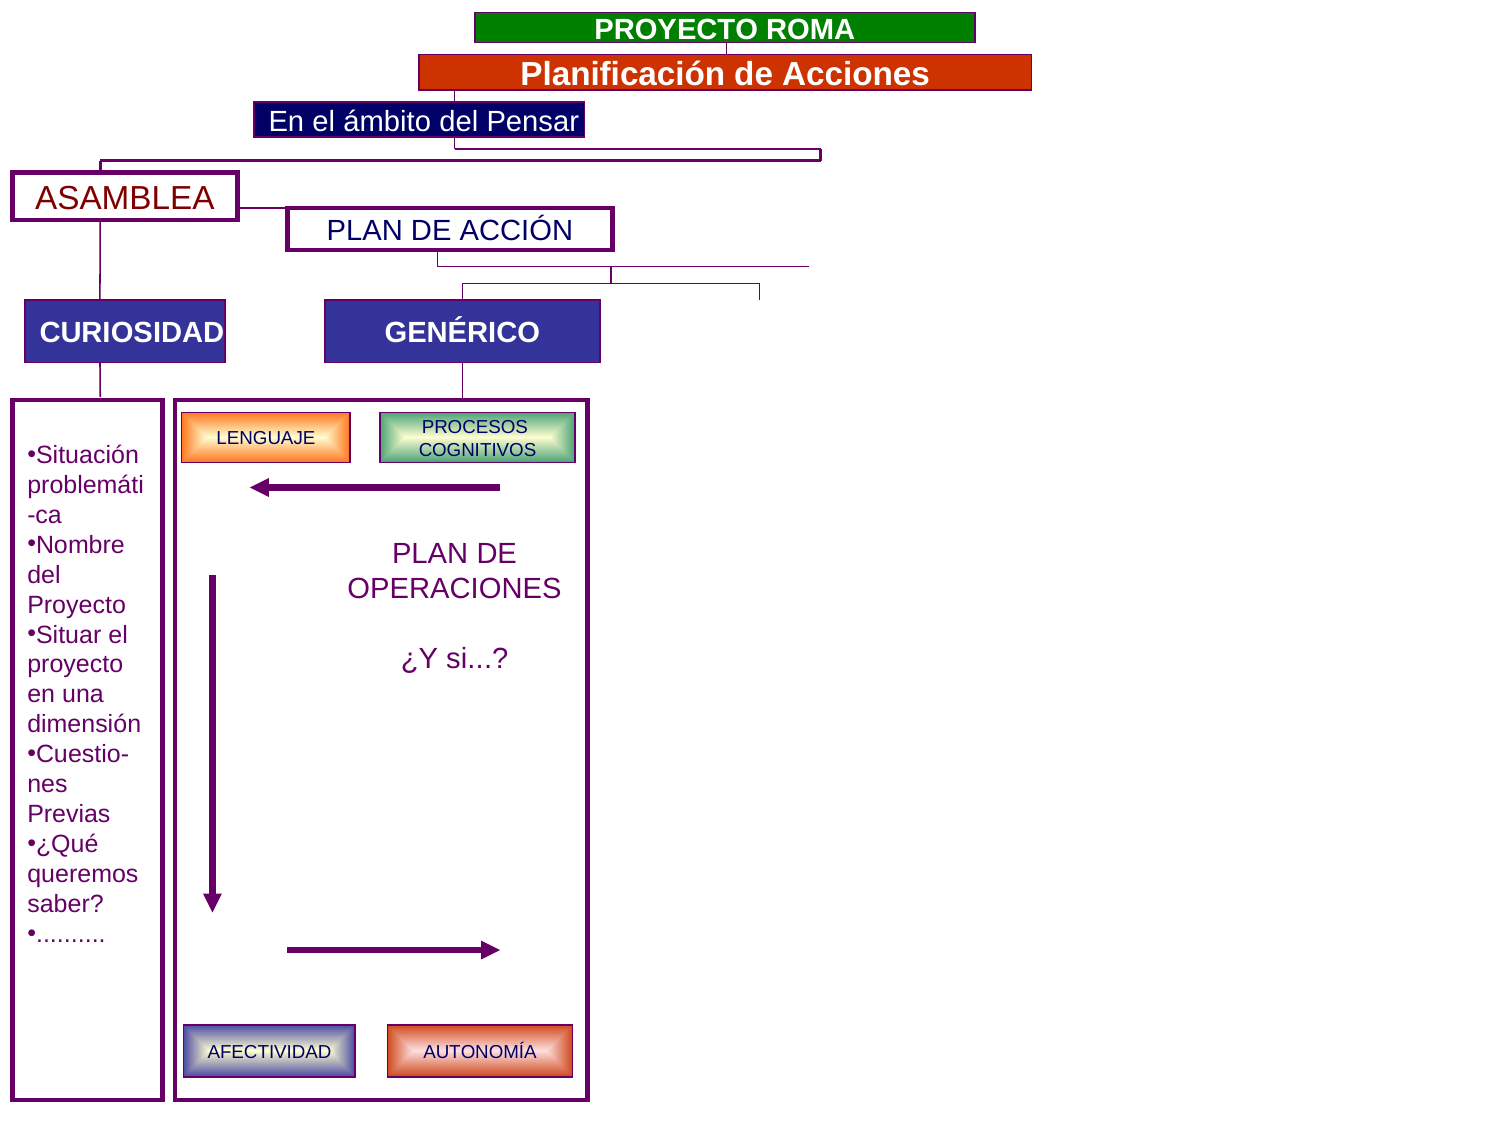

PROYECTO ROMA
Planificación de Acciones
En el ámbito del Pensar
ASAMBLEA
PLAN DE ACCIÓN
CURIOSIDAD
Situación problemáti-ca
Nombre del Proyecto
Situar el proyecto en una dimensión
Cuestio-nes Previas
¿Qué queremos saber?
..........
GENÉRICO
LENGUAJE
PROCESOS
COGNITIVOS
PLAN DE OPERACIONES
¿Y si...?
AFECTIVIDAD
AUTONOMÍA